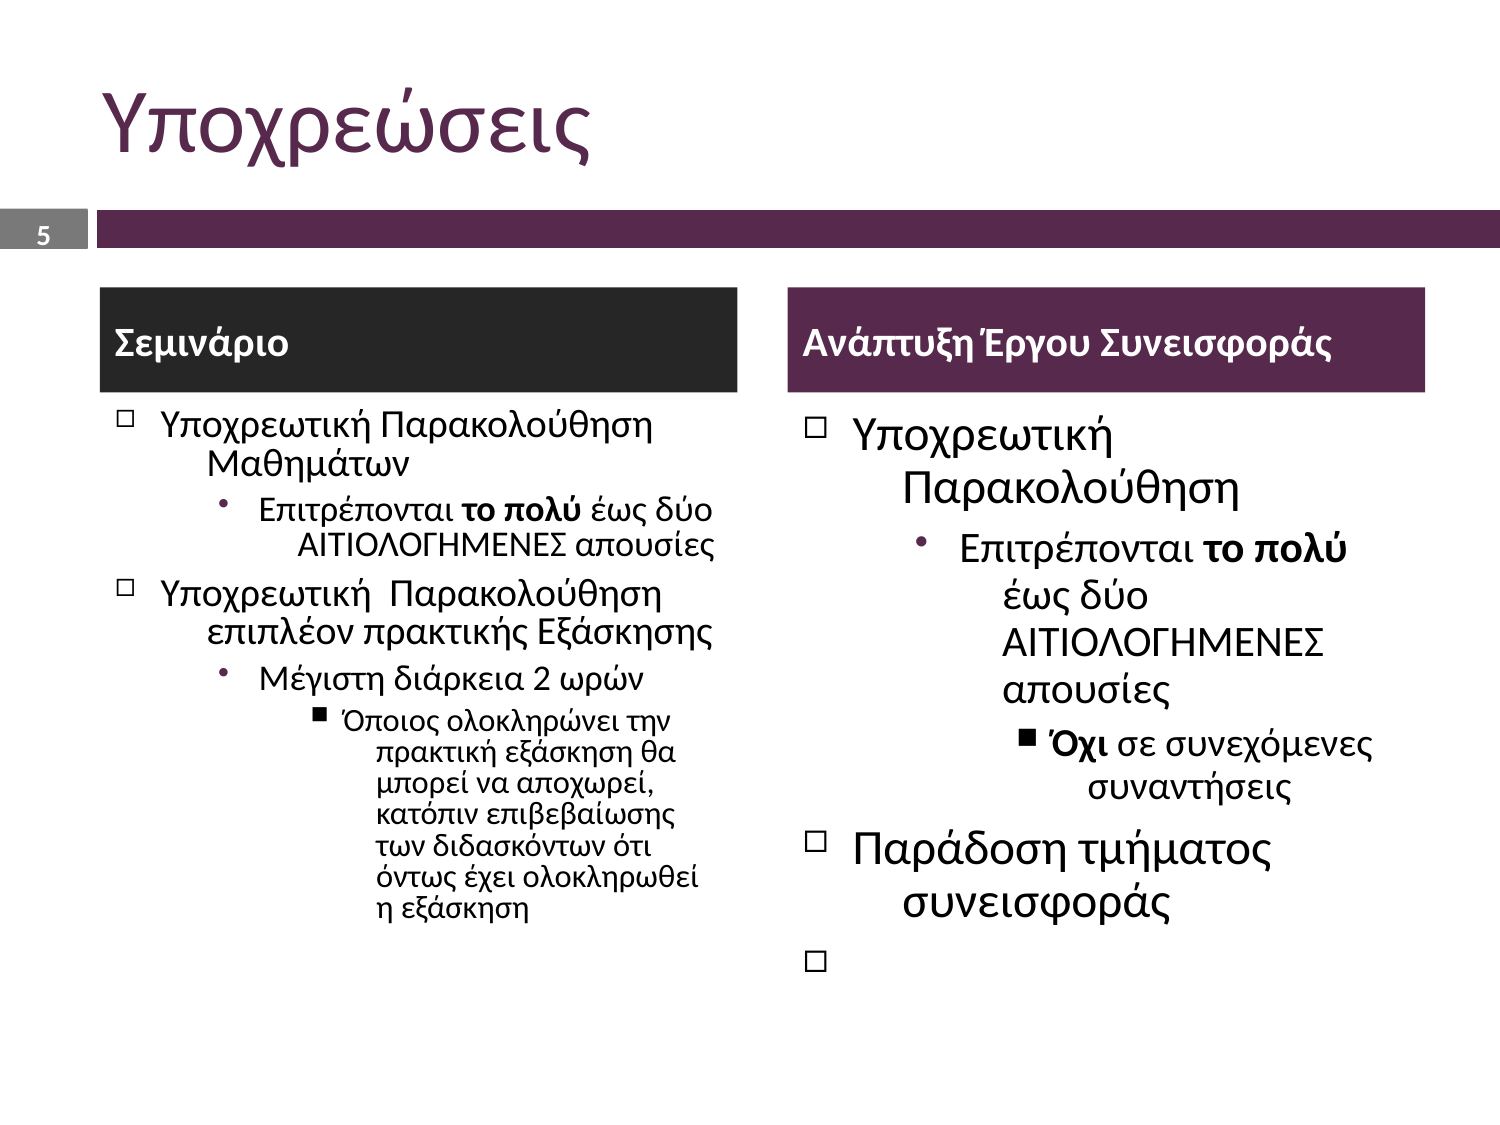

# Υποχρεώσεις
Σεμινάριο
Ανάπτυξη Έργου Συνεισφοράς
Υποχρεωτική Παρακολούθηση Μαθημάτων
Επιτρέπονται το πολύ έως δύο ΑΙΤΙΟΛΟΓΗΜΕΝΕΣ απουσίες
Υποχρεωτική Παρακολούθηση επιπλέον πρακτικής Εξάσκησης
Μέγιστη διάρκεια 2 ωρών
Όποιος ολοκληρώνει την πρακτική εξάσκηση θα μπορεί να αποχωρεί, κατόπιν επιβεβαίωσης των διδασκόντων ότι όντως έχει ολοκληρωθεί η εξάσκηση
Υποχρεωτική Παρακολούθηση
Επιτρέπονται το πολύ έως δύο ΑΙΤΙΟΛΟΓΗΜΕΝΕΣ απουσίες
Όχι σε συνεχόμενες συναντήσεις
Παράδοση τμήματος συνεισφοράς